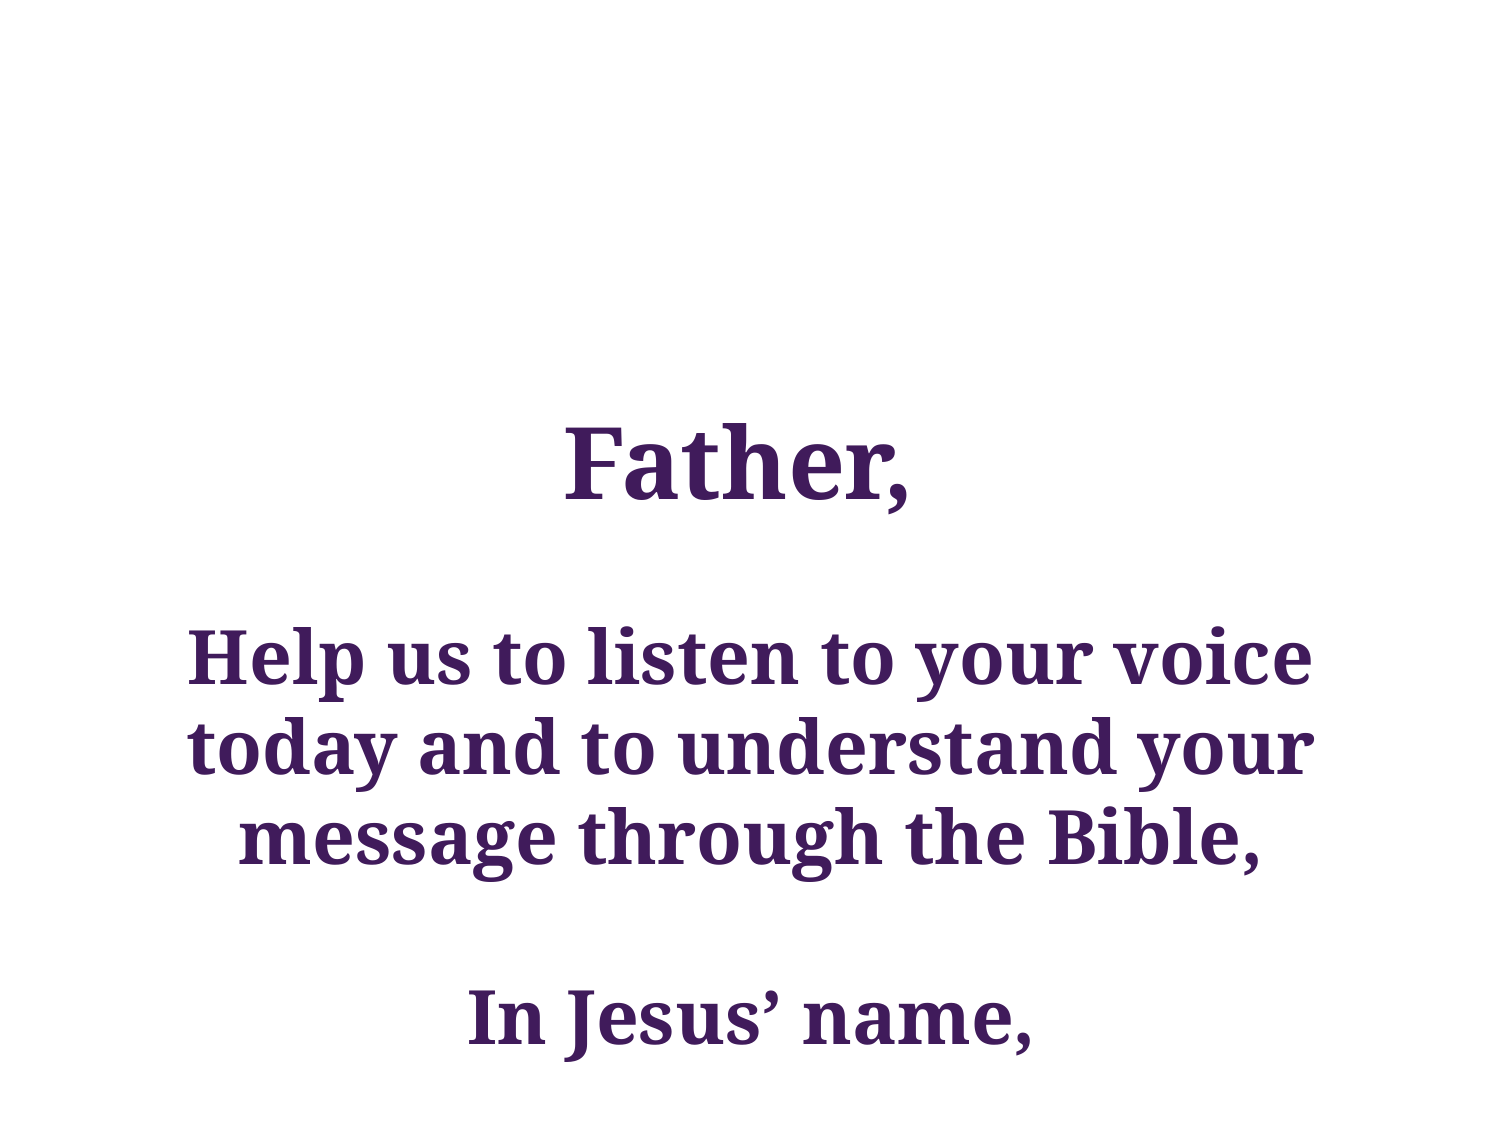

# Father, Help us to listen to your voice today and to understand your message through the Bible, In Jesus’ name, Amen